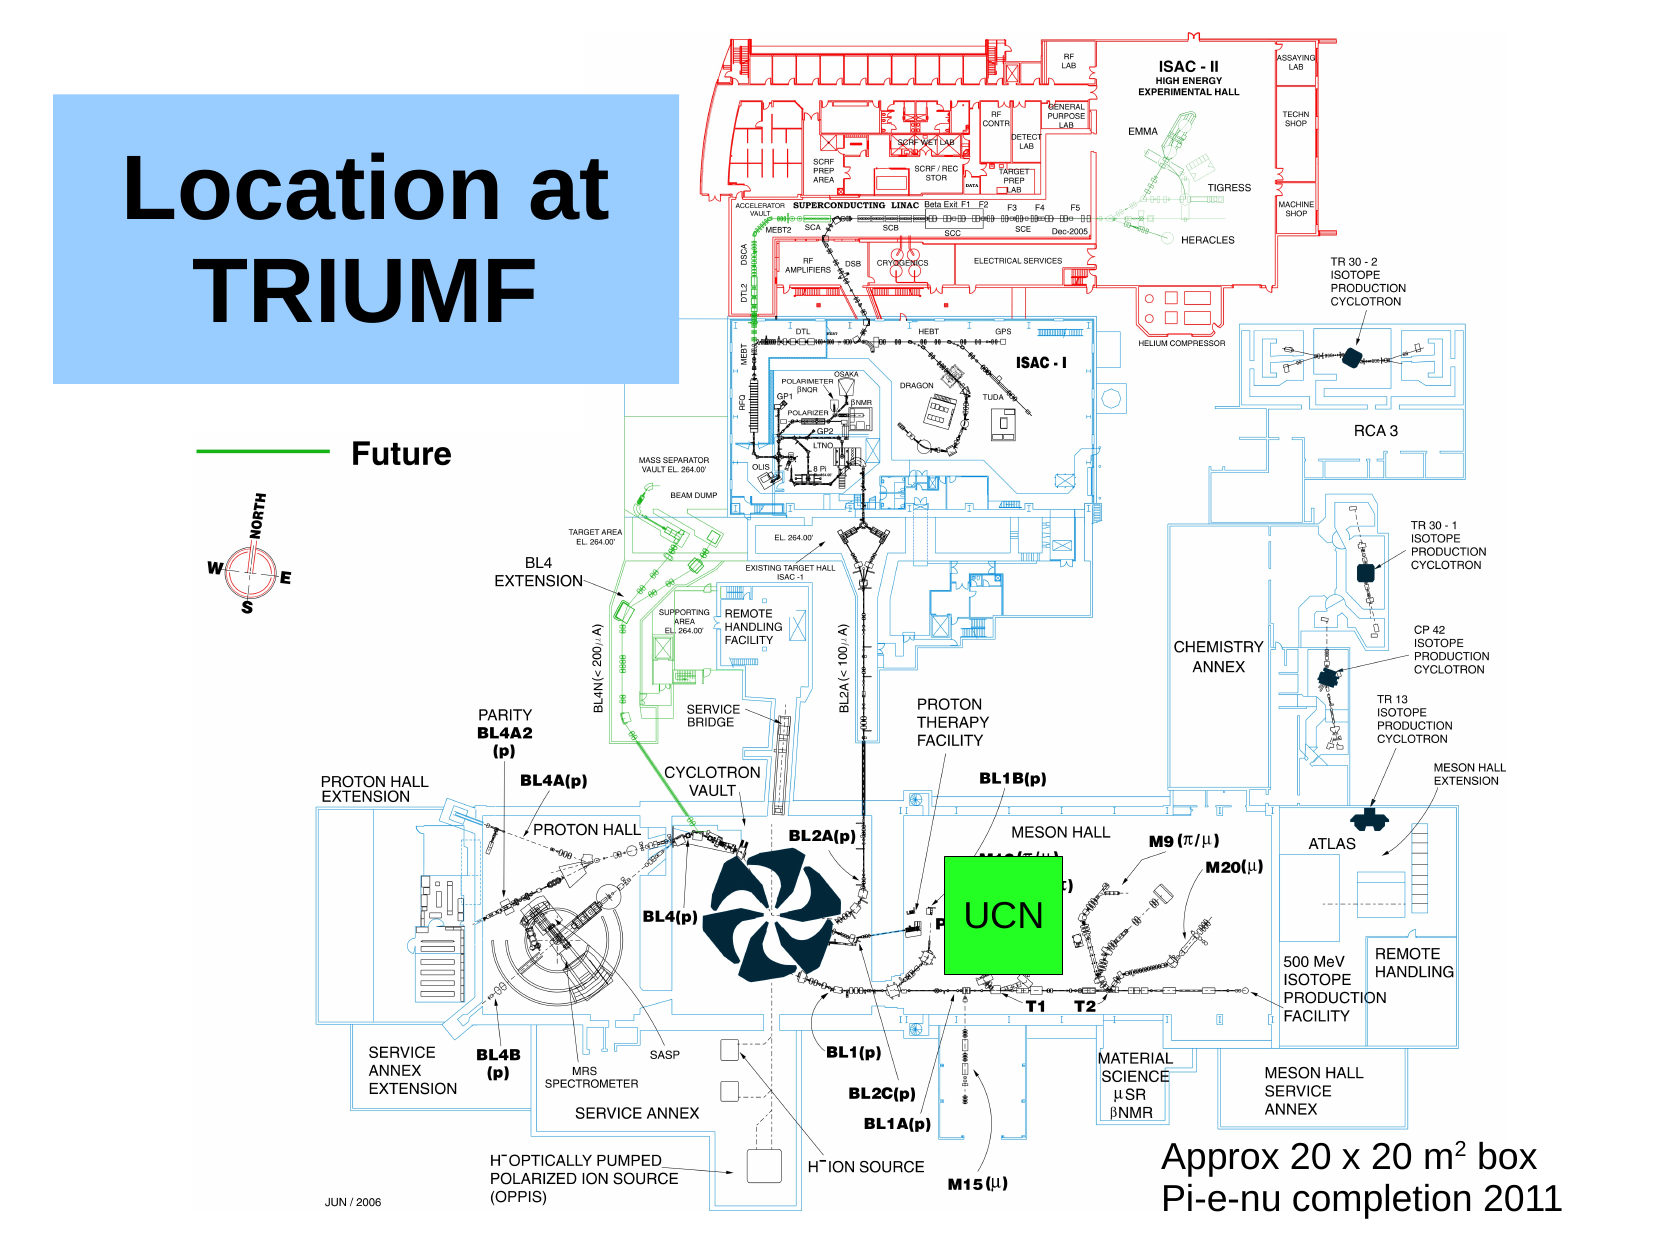

# Location at TRIUMF
UCN
 Approx 20 x 20 m2 box
 Pi-e-nu completion 2011